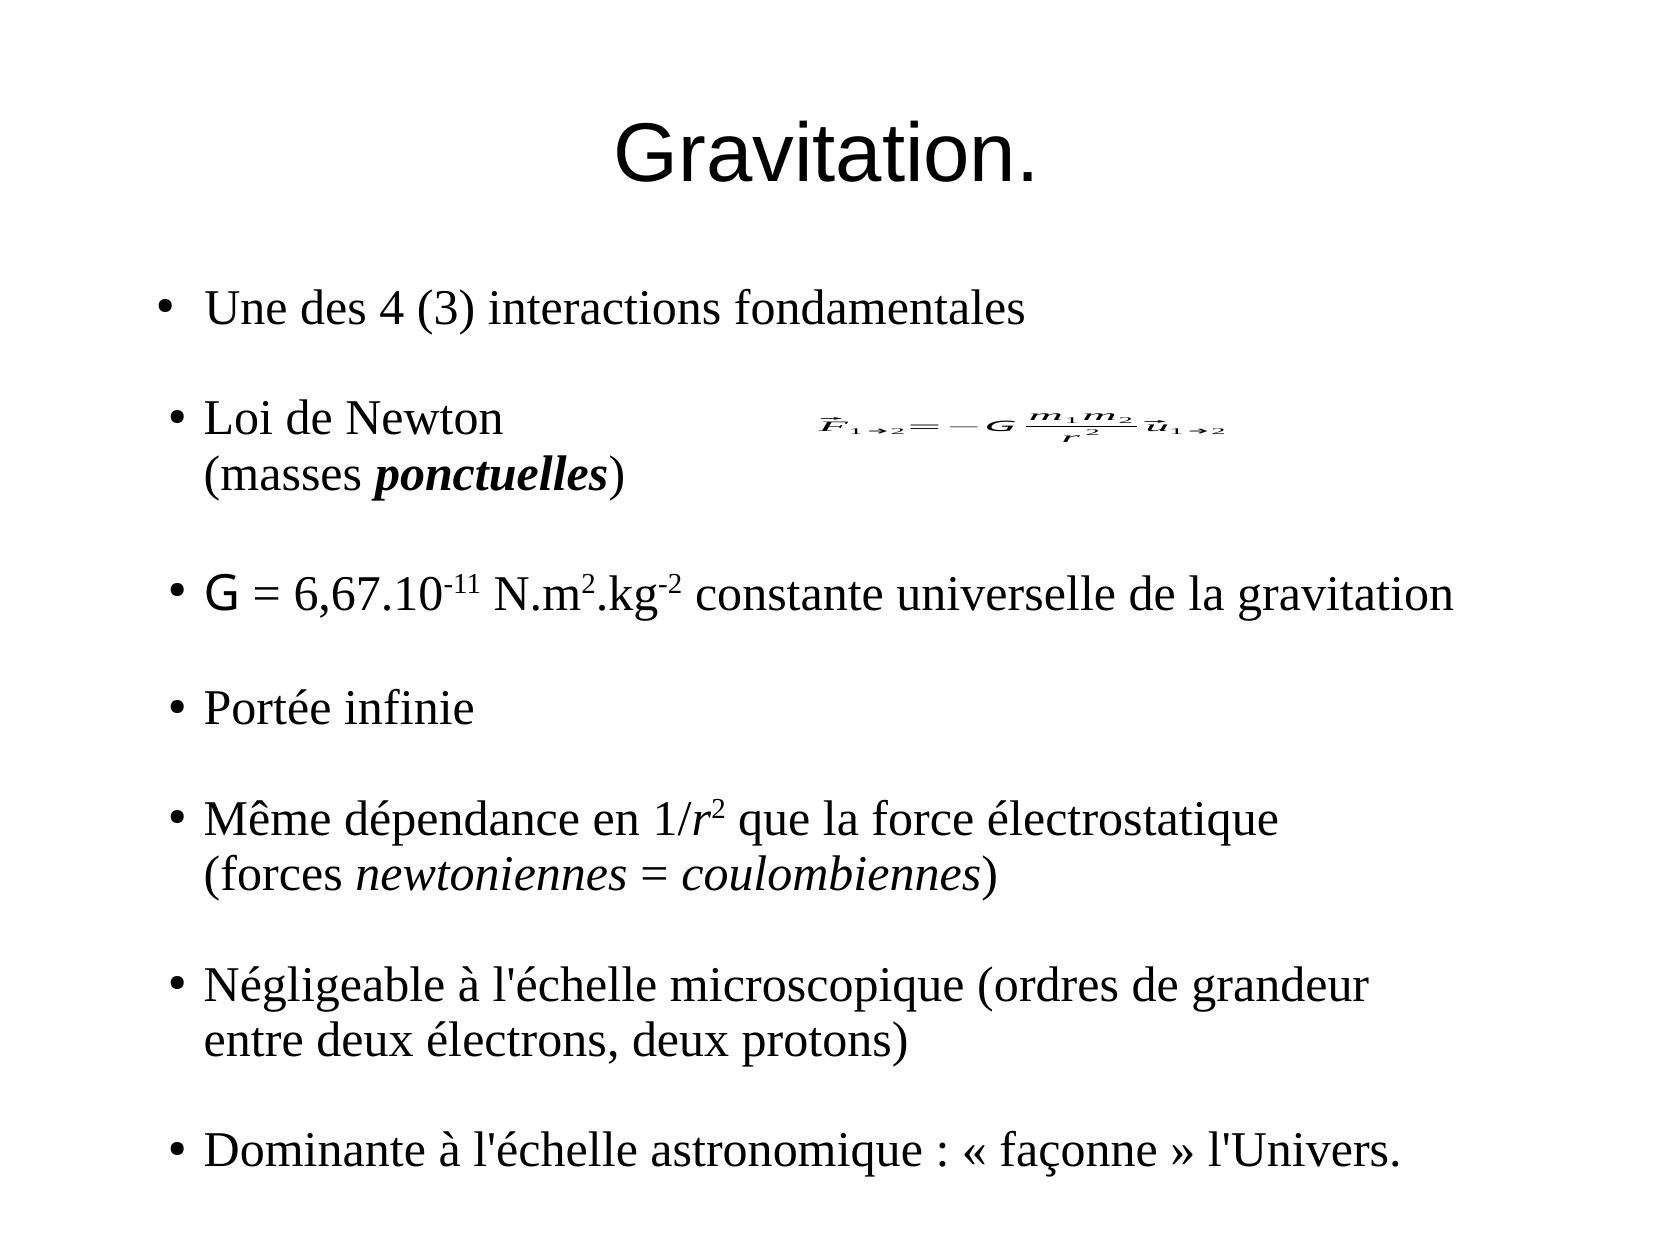

# Gravitation.
 Une des 4 (3) interactions fondamentales
Loi de Newton
(masses ponctuelles)
G = 6,67.10-11 N.m2.kg-2 constante universelle de la gravitation
Portée infinie
Même dépendance en 1/r2 que la force électrostatique
(forces newtoniennes = coulombiennes)
Négligeable à l'échelle microscopique (ordres de grandeur
entre deux électrons, deux protons)
Dominante à l'échelle astronomique : « façonne » l'Univers.